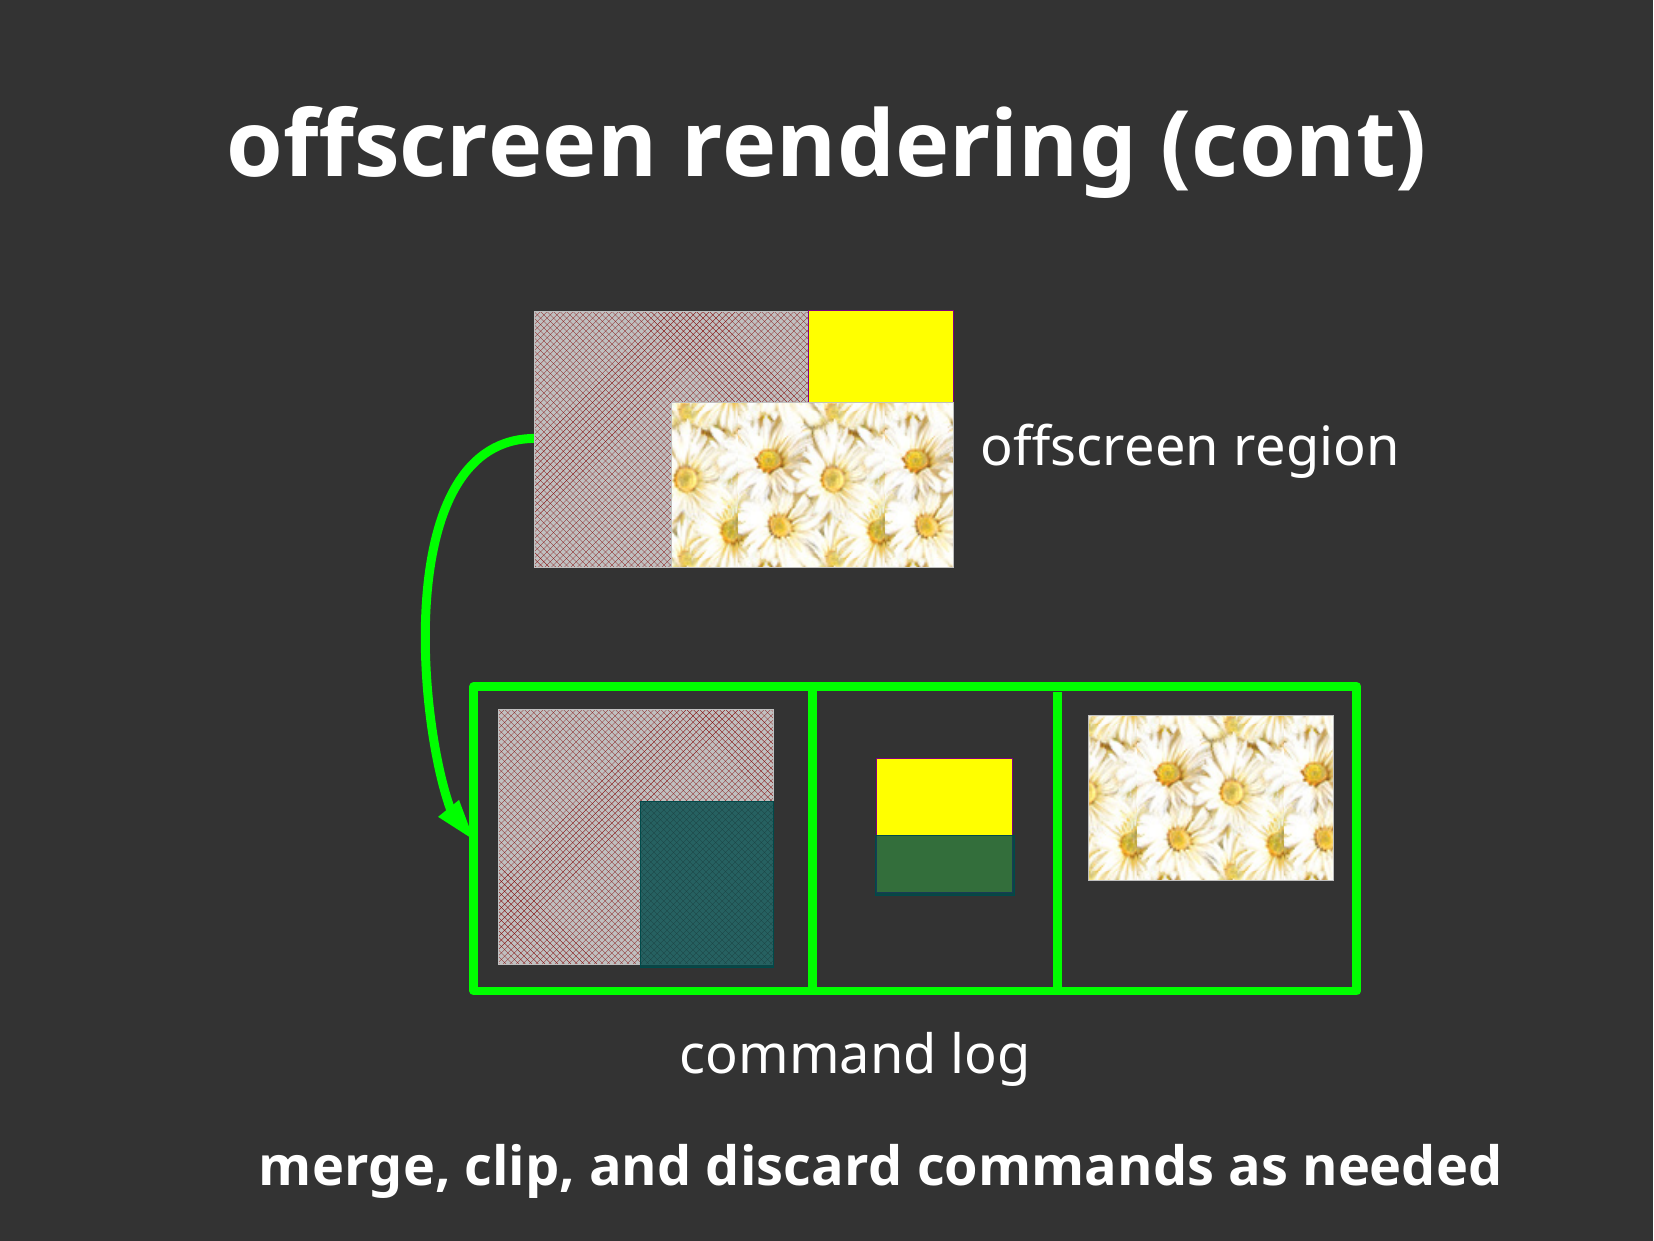

# offscreen rendering (cont)
offscreen region
command log
merge, clip, and discard commands as needed